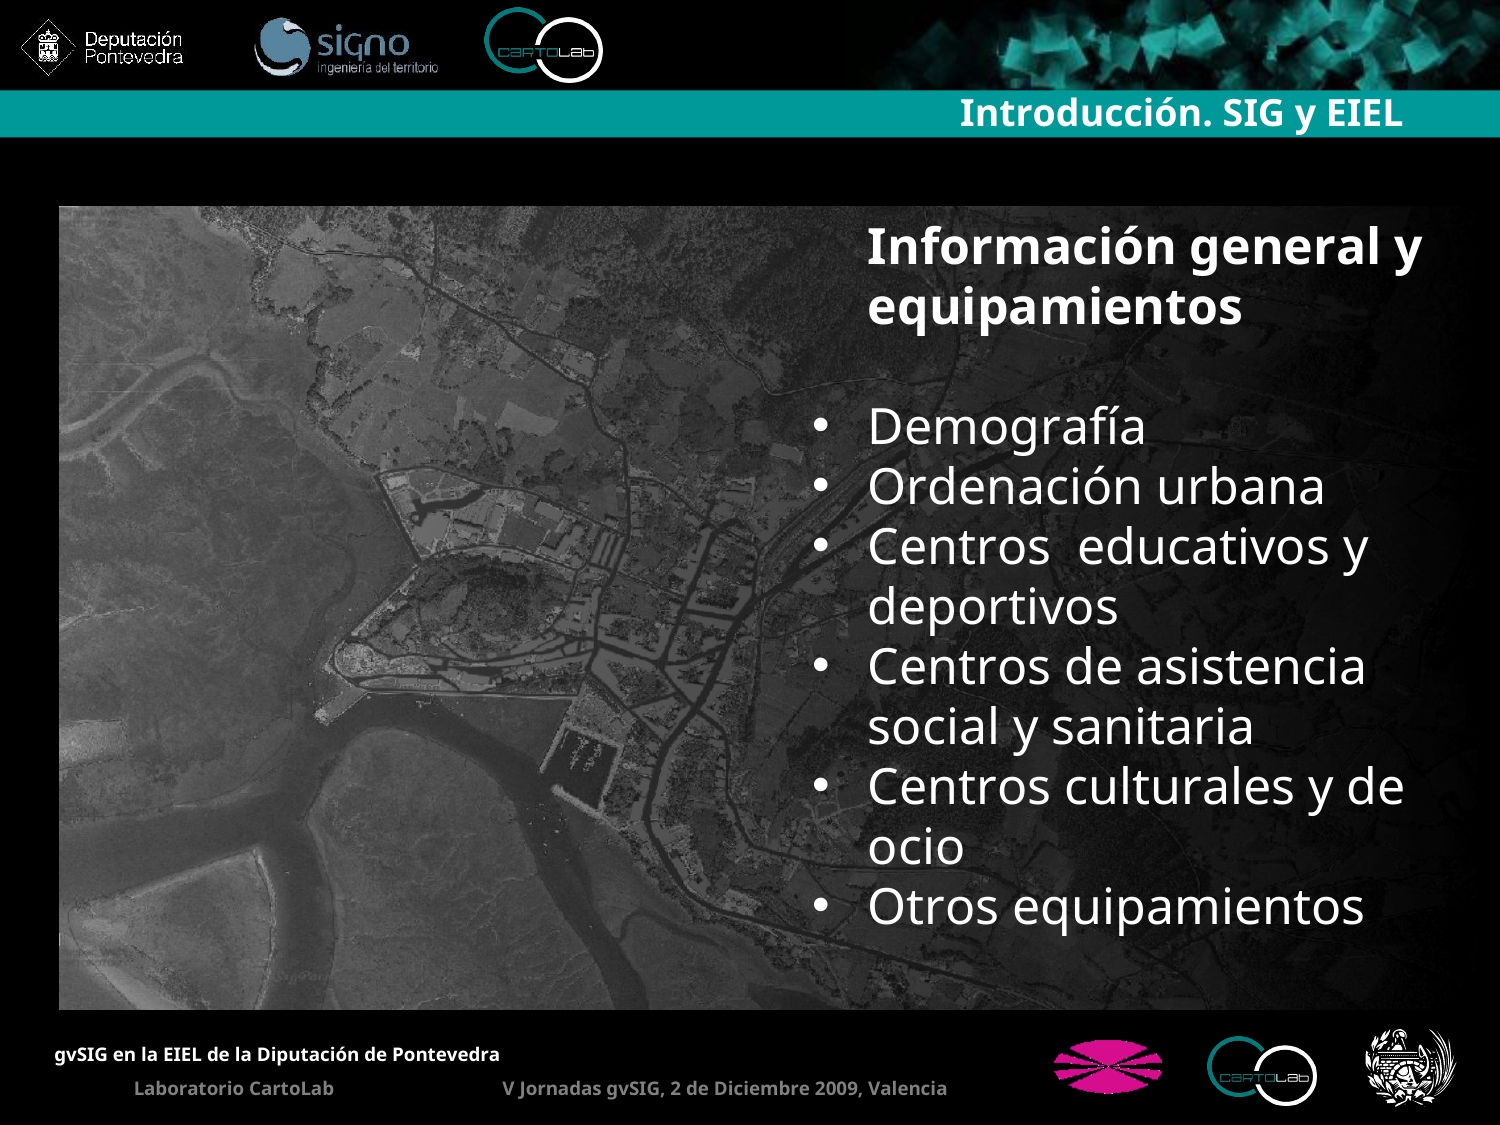

Introducción. SIG y EIEL
	Información general y equipamientos
Demografía
Ordenación urbana
Centros educativos y deportivos
Centros de asistencia social y sanitaria
Centros culturales y de ocio
Otros equipamientos